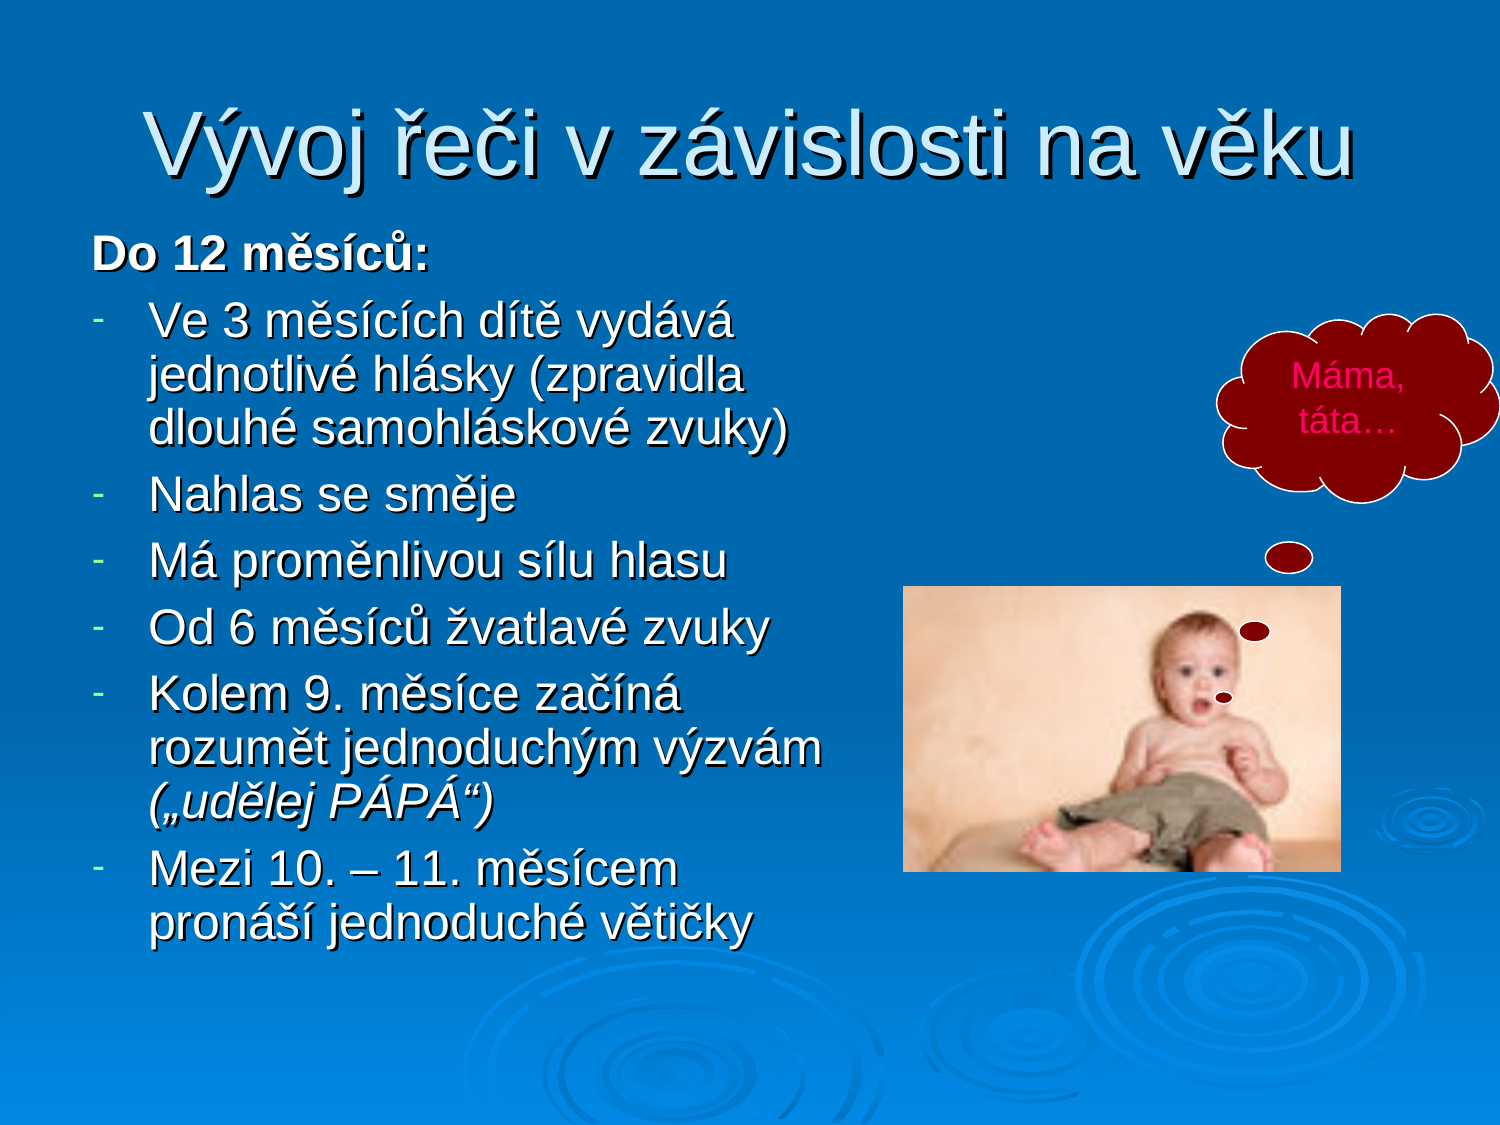

# Vývoj řeči v závislosti na věku
Do 12 měsíců:
Ve 3 měsících dítě vydává jednotlivé hlásky (zpravidla dlouhé samohláskové zvuky)
Nahlas se směje
Má proměnlivou sílu hlasu
Od 6 měsíců žvatlavé zvuky
Kolem 9. měsíce začíná rozumět jednoduchým výzvám („udělej PÁPÁ“)
Mezi 10. – 11. měsícem pronáší jednoduché větičky
Máma,
táta…